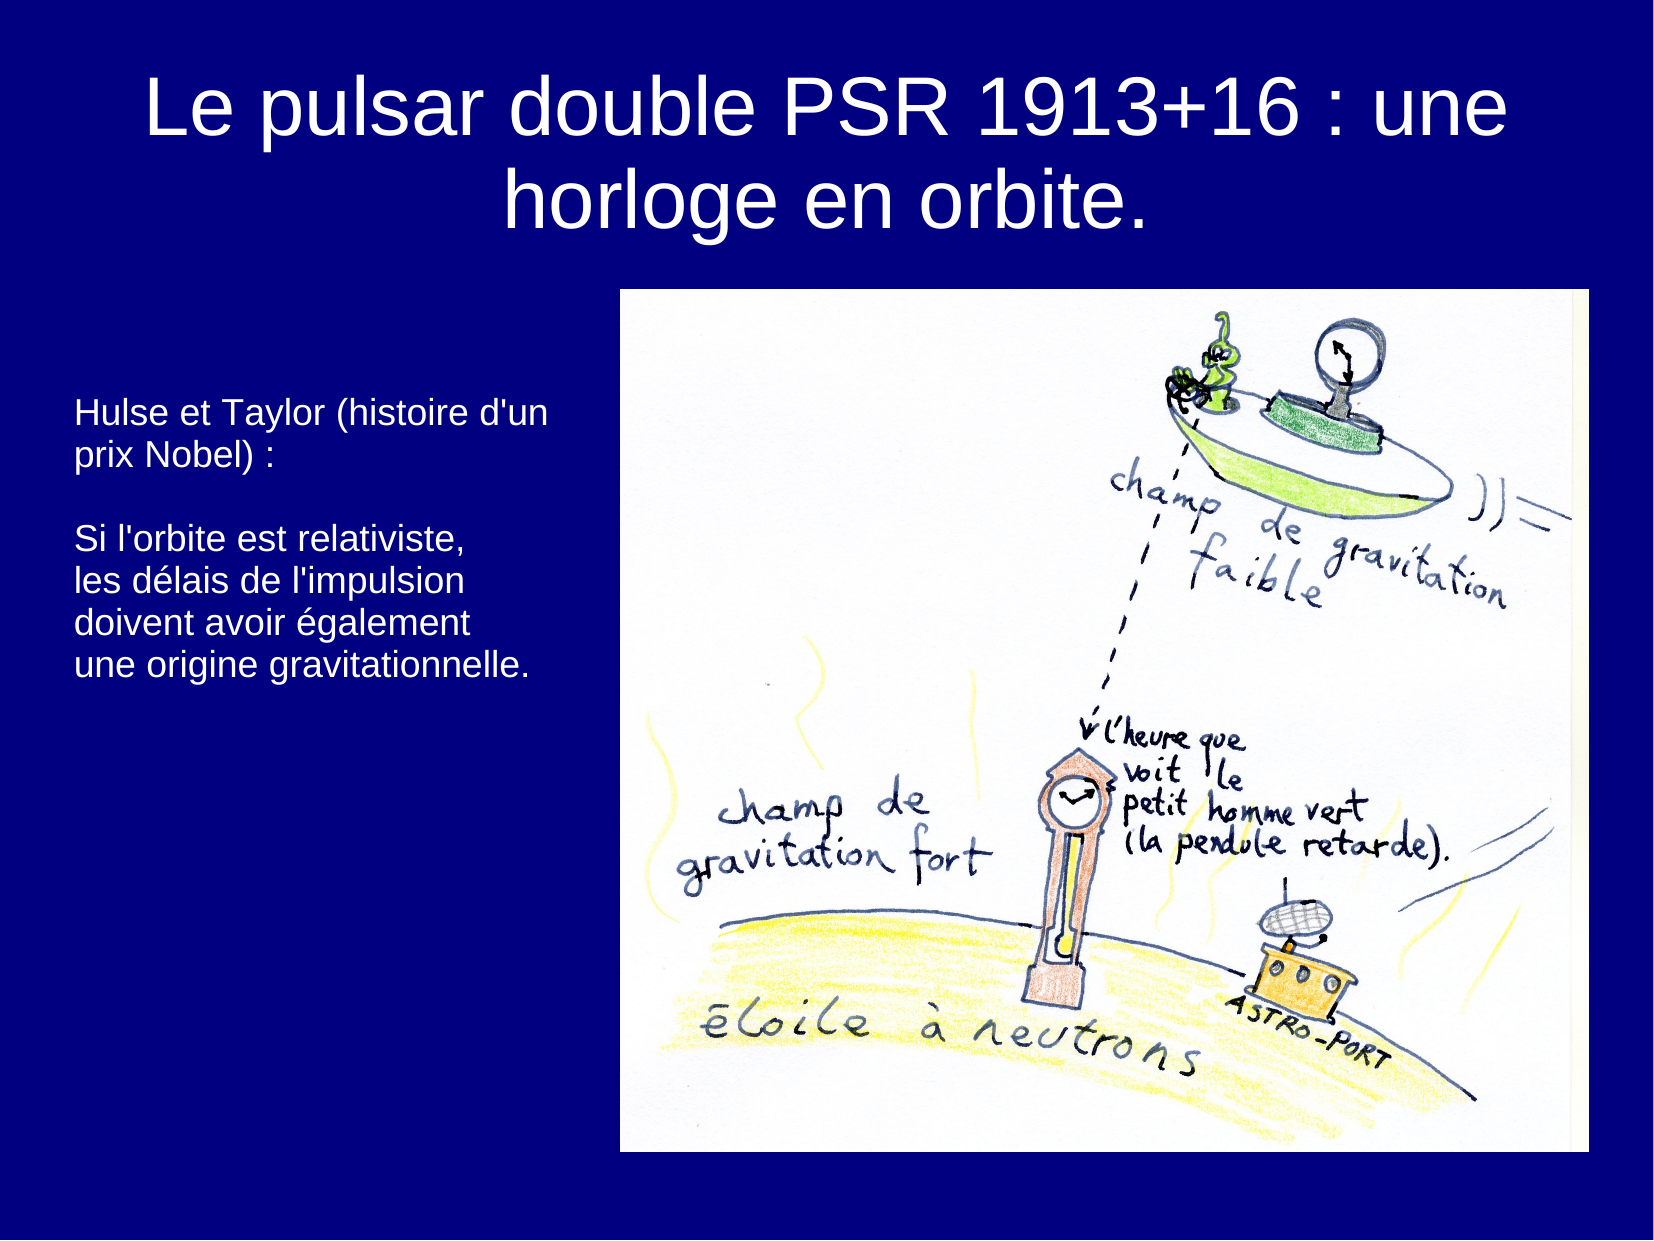

# Le pulsar double PSR 1913+16 : une horloge en orbite.
Hulse et Taylor (histoire d'un prix Nobel) :
Si l'orbite est relativiste,
les délais de l'impulsion
doivent avoir également
une origine gravitationnelle.